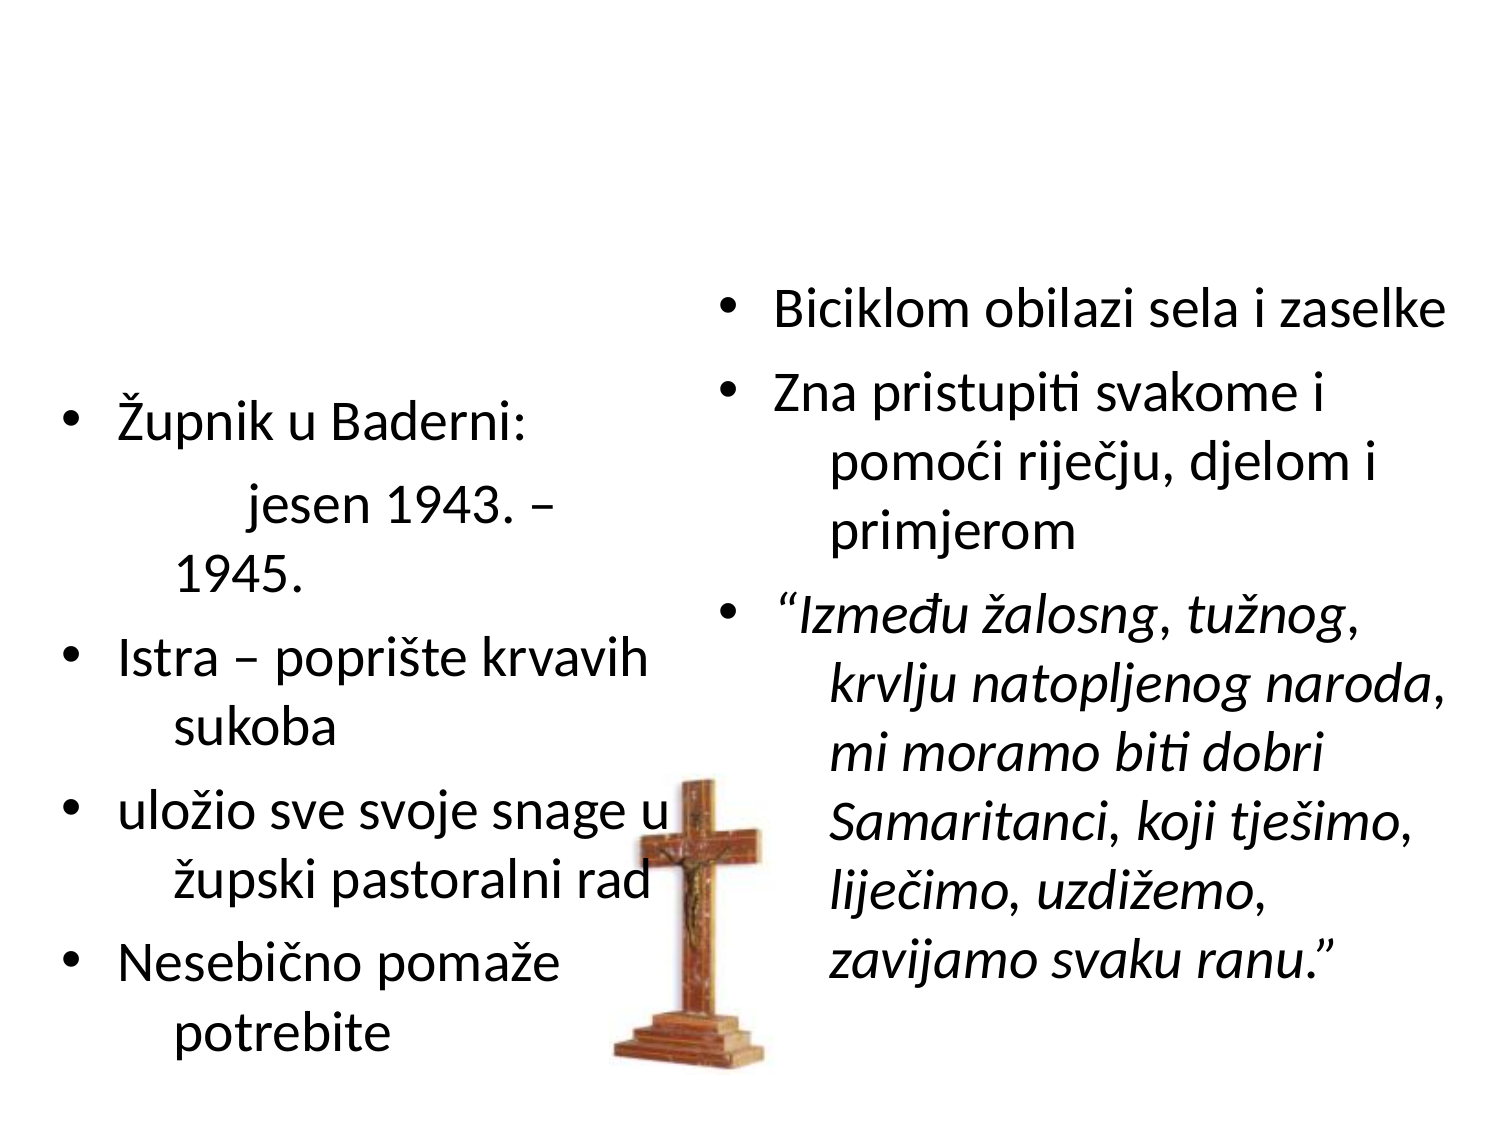

# II. ZAUZETA SVEĆENIČKA DJELATNOST
Biciklom obilazi sela i zaselke
Zna pristupiti svakome i pomoći riječju, djelom i primjerom
“Između žalosng, tužnog, krvlju natopljenog naroda, mi moramo biti dobri Samaritanci, koji tješimo, liječimo, uzdižemo, zavijamo svaku ranu.”
Župnik u Baderni:
	jesen 1943. – 1945.
Istra – poprište krvavih sukoba
uložio sve svoje snage u župski pastoralni rad
Nesebično pomaže potrebite